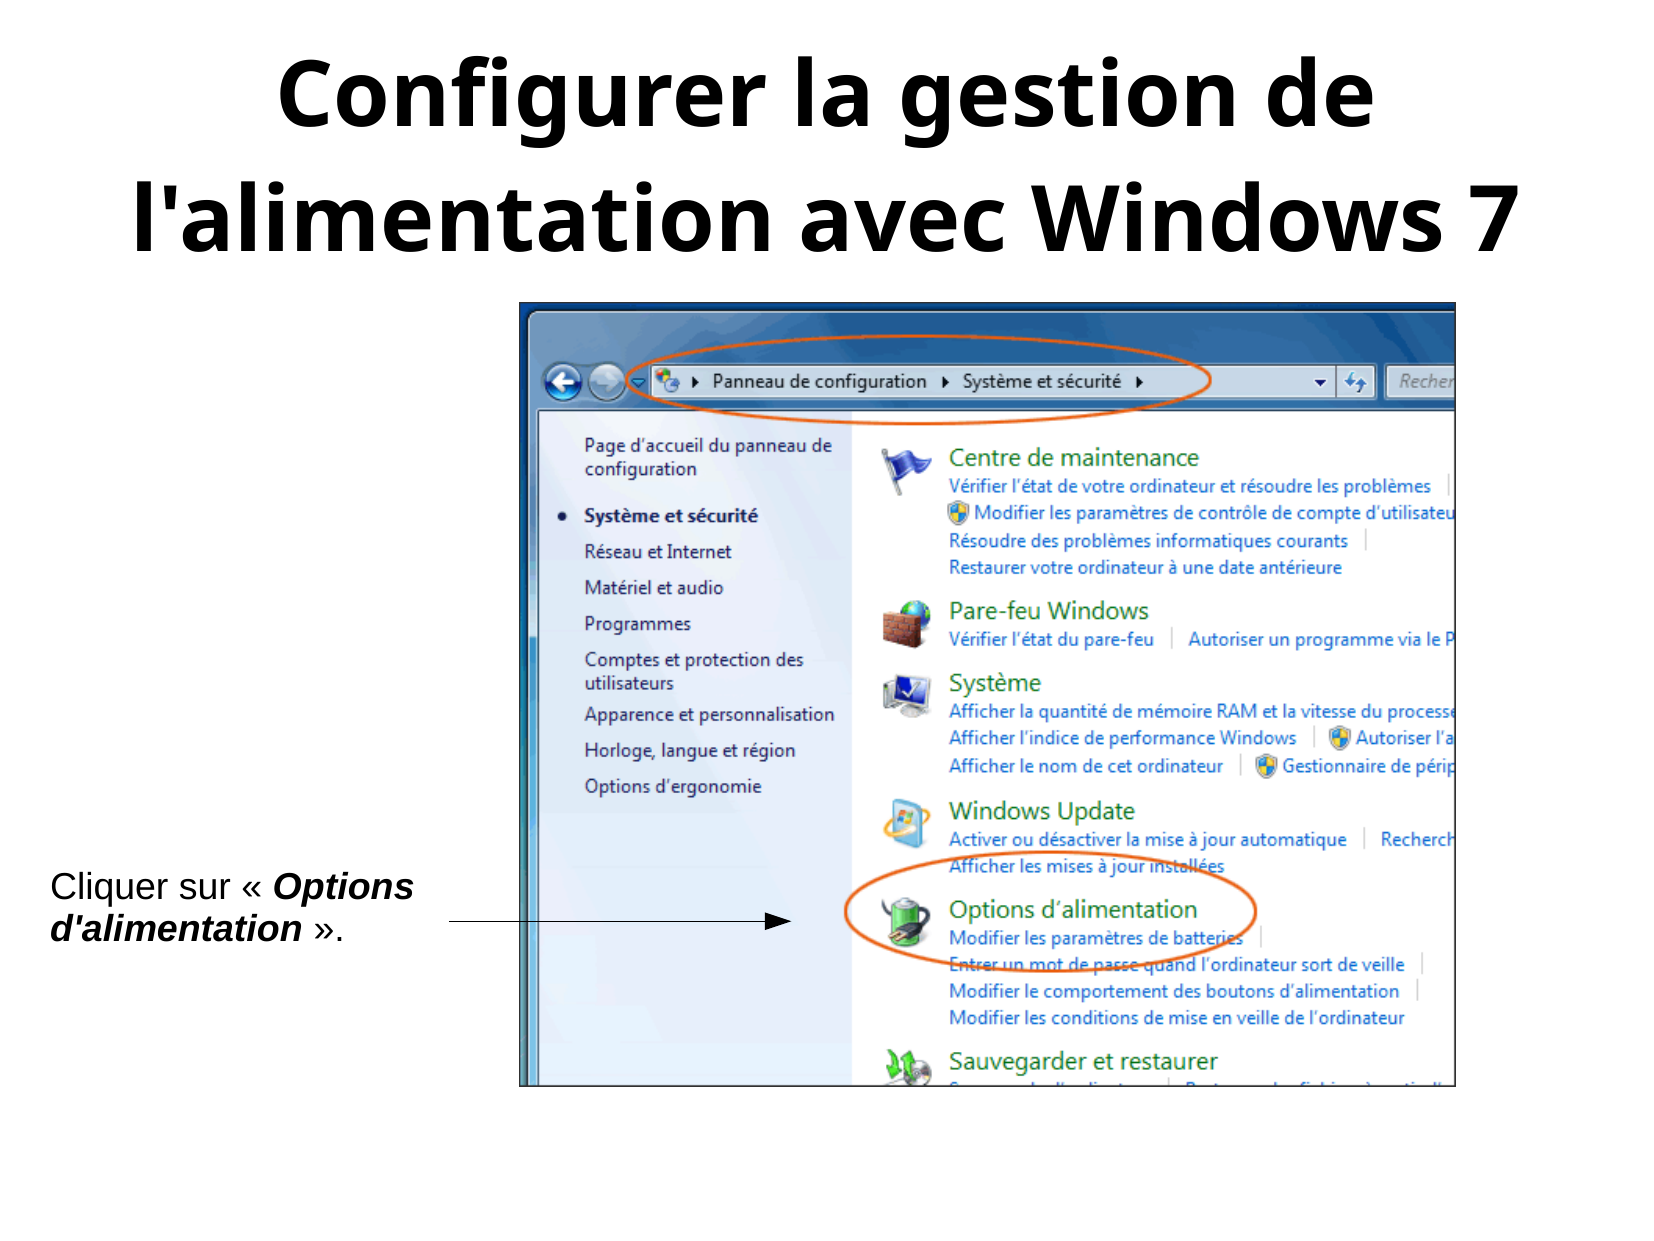

# Configurer la gestion de l'alimentation avec Windows 7
Cliquer sur « Options d'alimentation ».